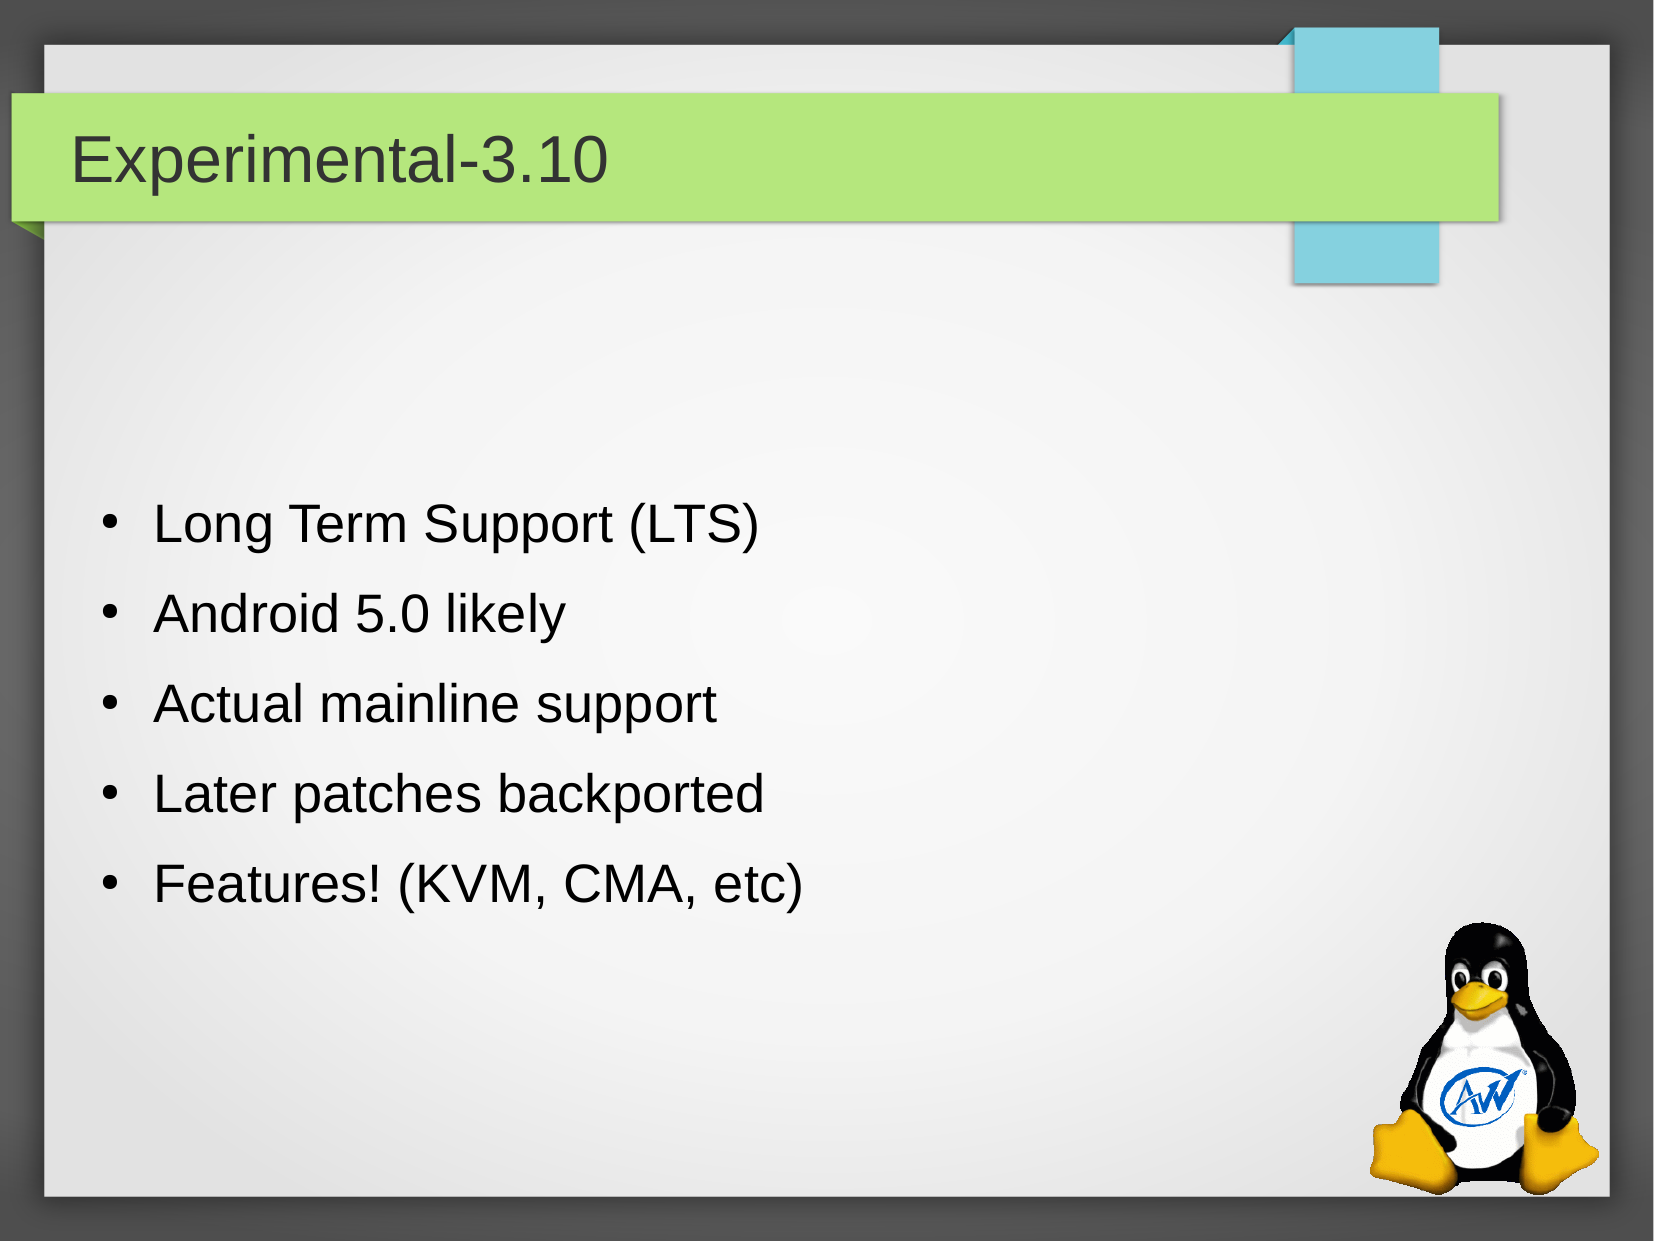

# Experimental-3.10
Long Term Support (LTS)
Android 5.0 likely
Actual mainline support
Later patches backported
Features! (KVM, CMA, etc)